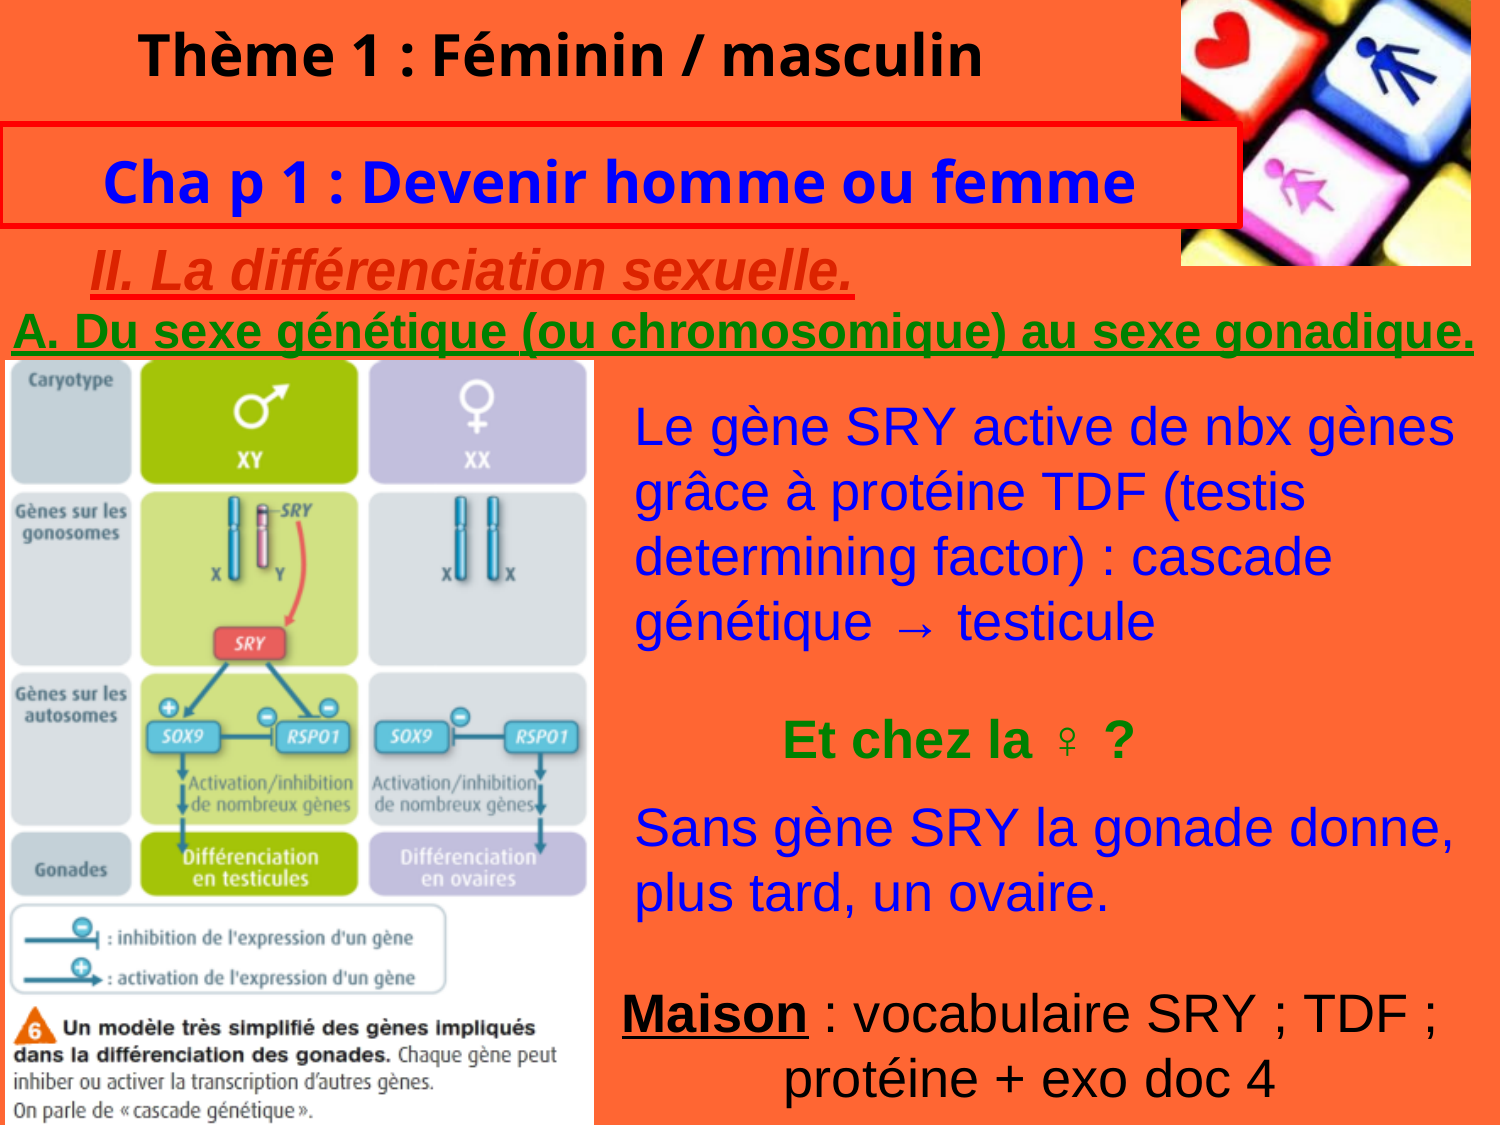

Thème 1 : Féminin / masculin
Cha p 1 : Devenir homme ou femme
Le gène SRY active de nbx gènes grâce à protéine TDF (testis determining factor) : cascade génétique → testicule
Et chez la ♀ ?
Sans gène SRY la gonade donne, plus tard, un ovaire.
Maison : vocabulaire SRY ; TDF ; protéine + exo doc 4